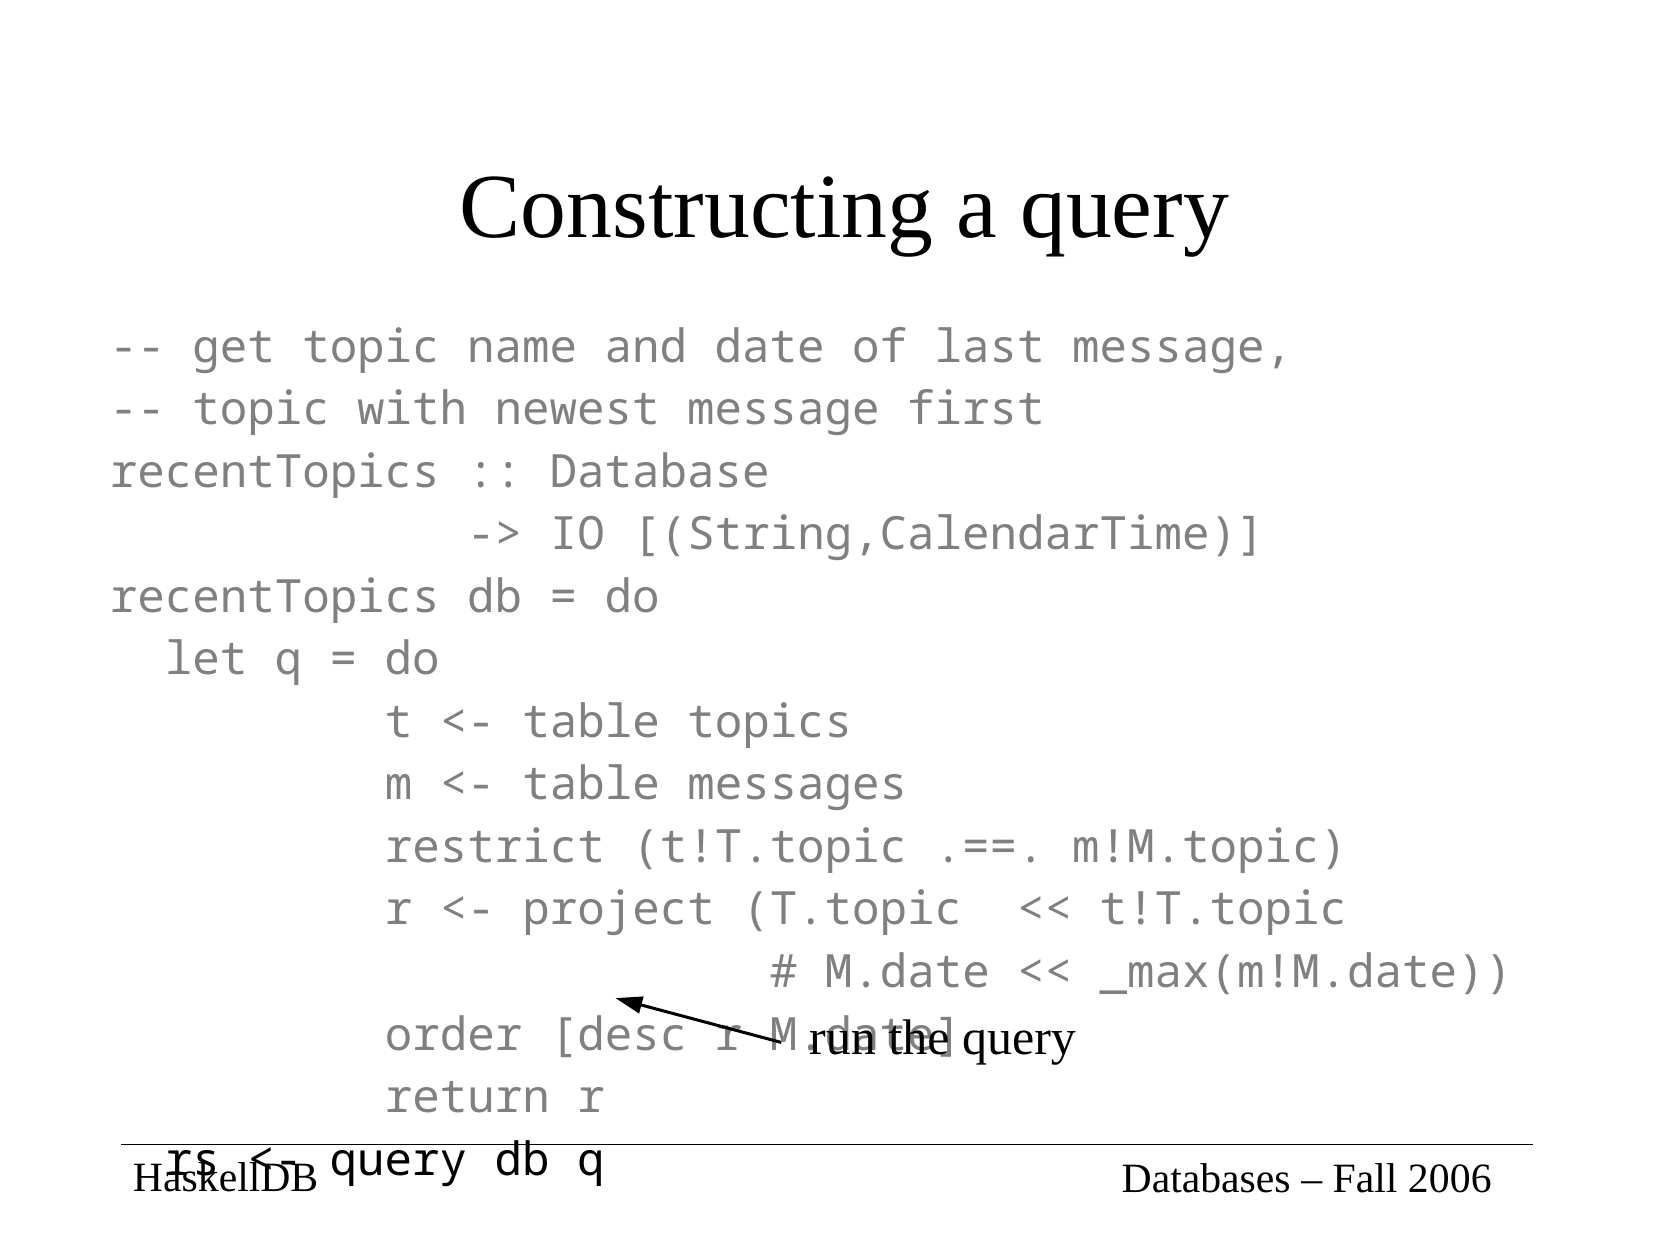

# Constructing a query
-- get topic name and date of last message,
-- topic with newest message first
recentTopics :: Database
 -> IO [(String,CalendarTime)]
recentTopics db = do
 let q = do
 t <- table topics
 m <- table messages
 restrict (t!T.topic .==. m!M.topic)
 r <- project (T.topic << t!T.topic
 # M.date << _max(m!M.date))
 order [desc r M.date]
 return r
 rs <- query db q
run the query